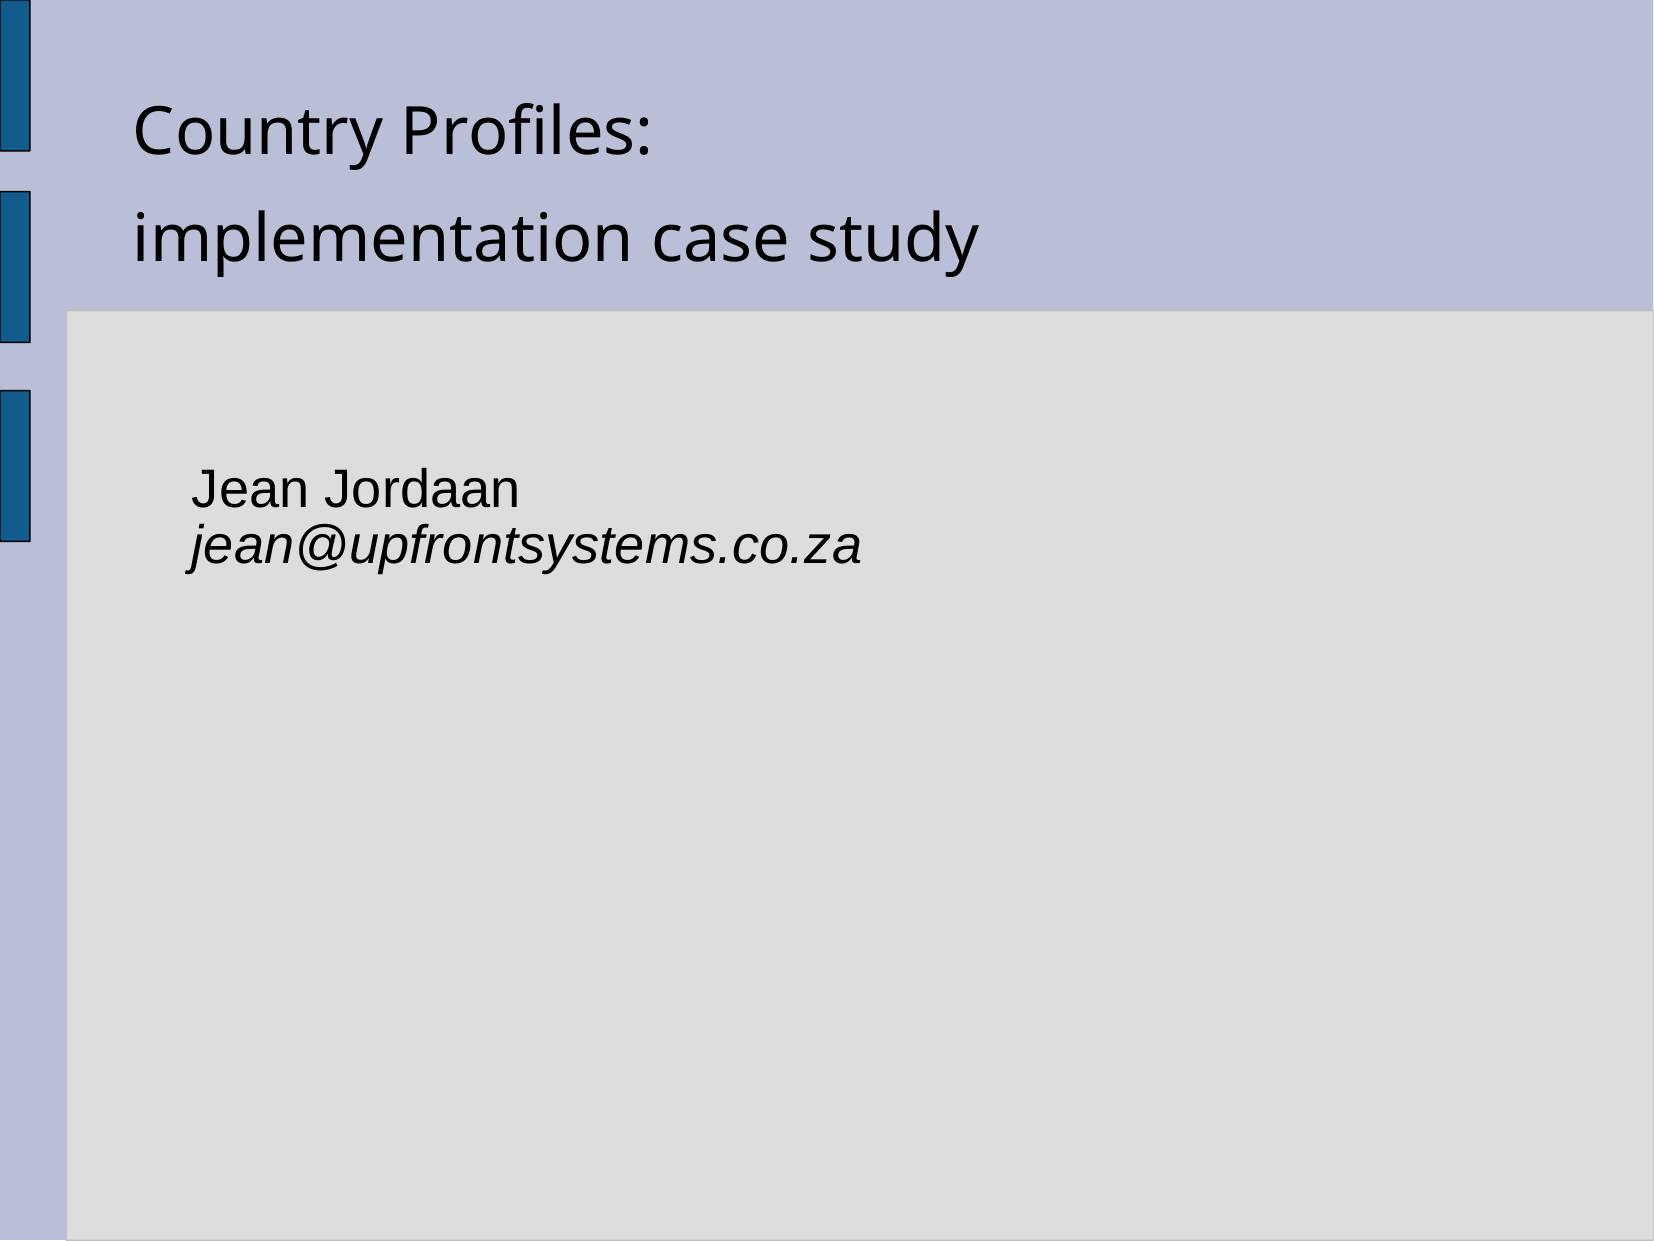

Country Profiles:
implementation case study
Jean Jordaan
jean@upfrontsystems.co.za